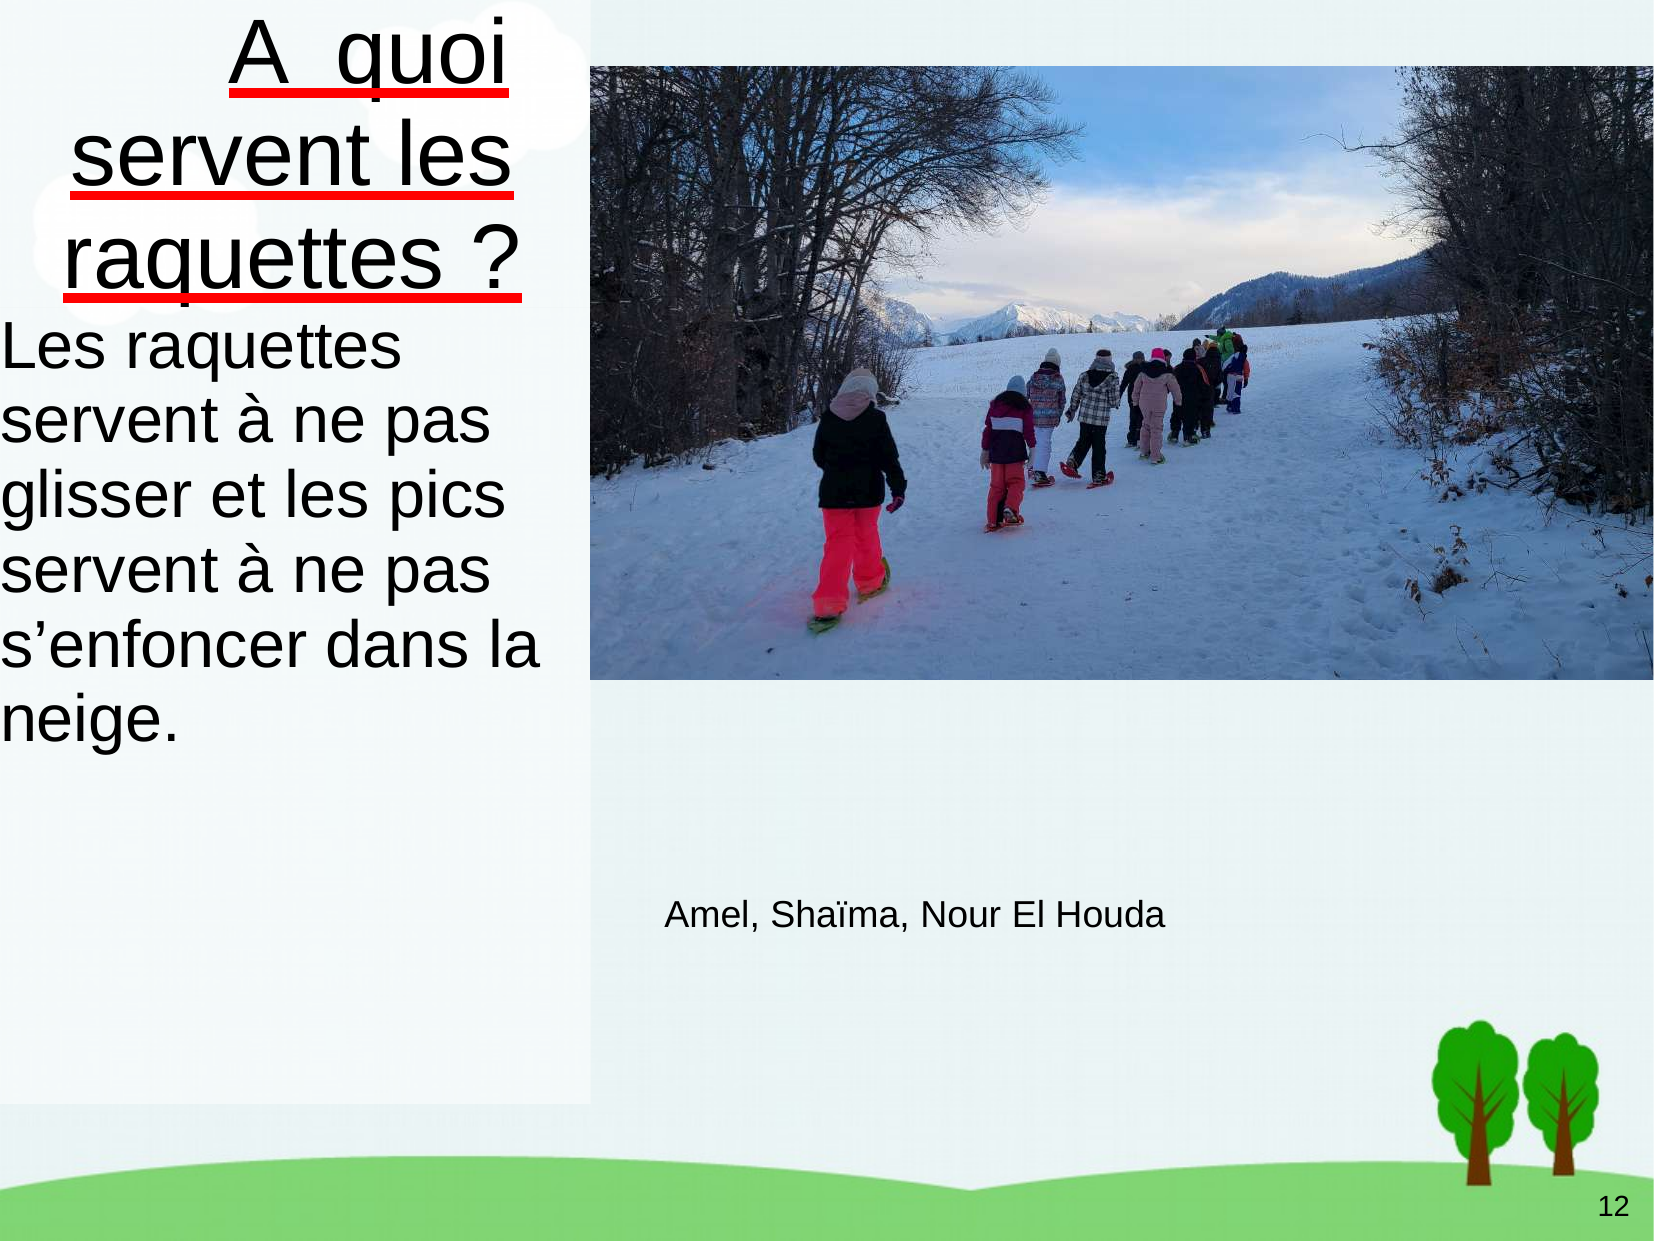

# A quoi servent les raquettes ?
Les raquettes servent à ne pas glisser et les pics servent à ne pas s’enfoncer dans la neige.
Amel, Shaïma, Nour El Houda
12